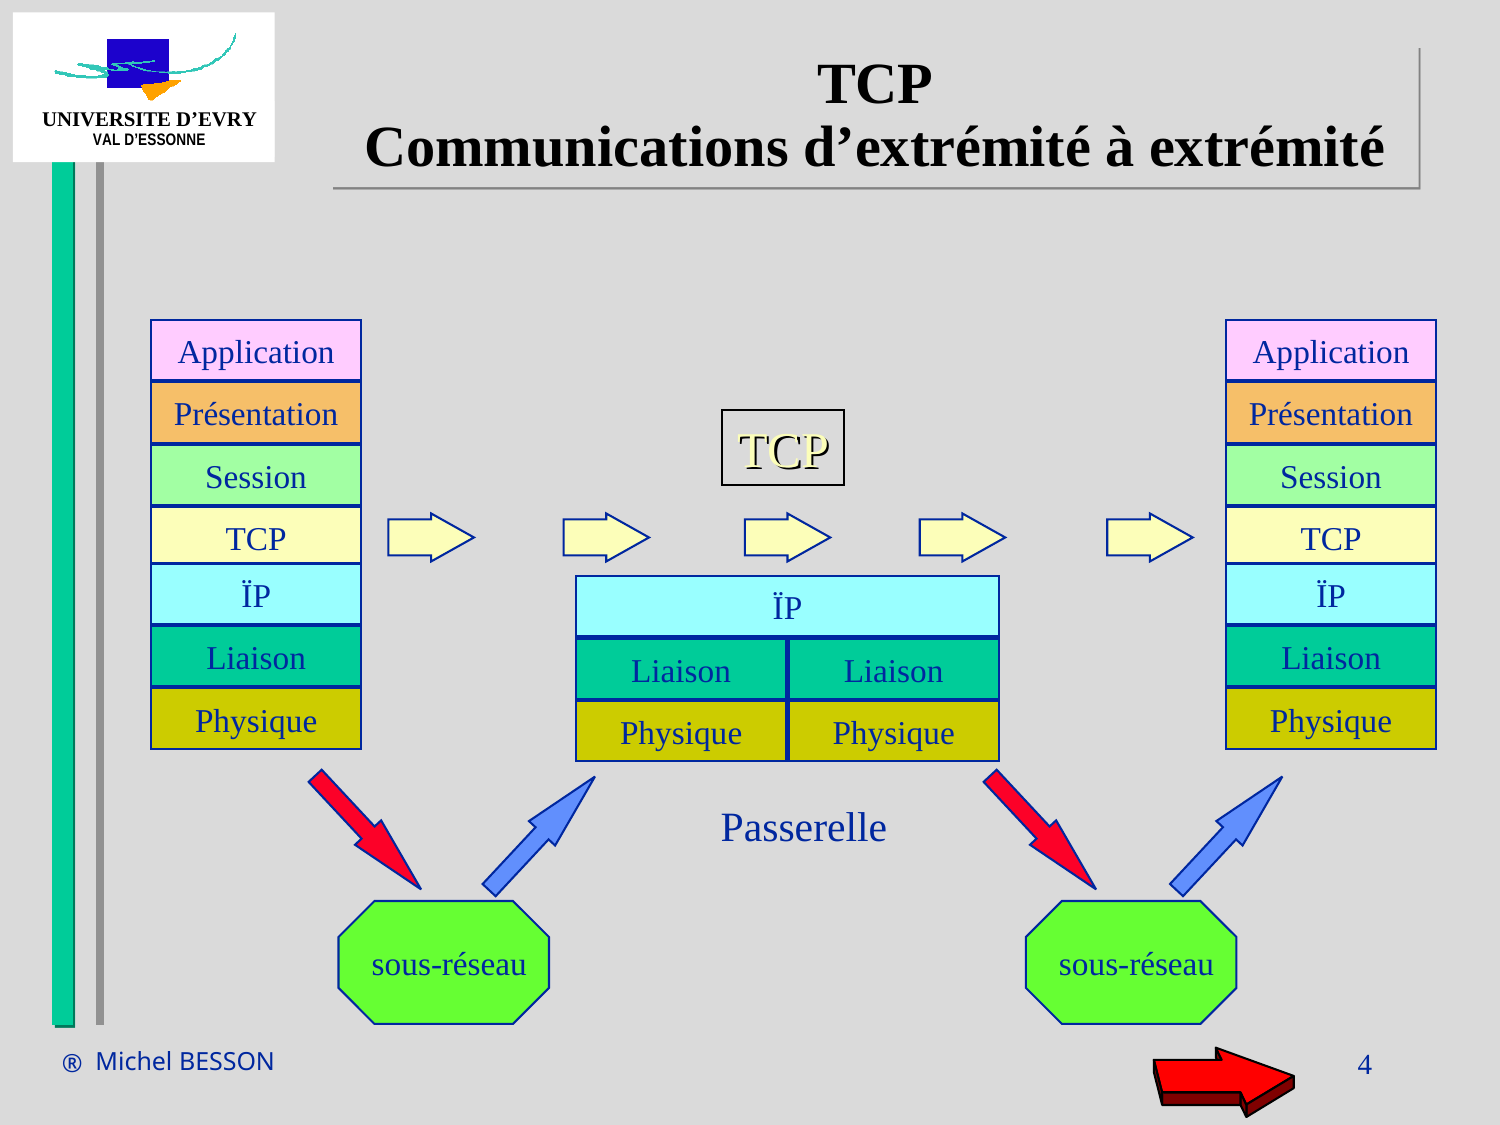

TCP
Communications d’extrémité à extrémité
Application
Application
Présentation
Présentation
TCP
Session
Session
TCP
TCP
ÏP
ÏP
ÏP
Liaison
Liaison
Liaison
Liaison
Physique
Physique
Physique
Physique
Passerelle
sous-réseau
sous-réseau
 Michel BESSON
3